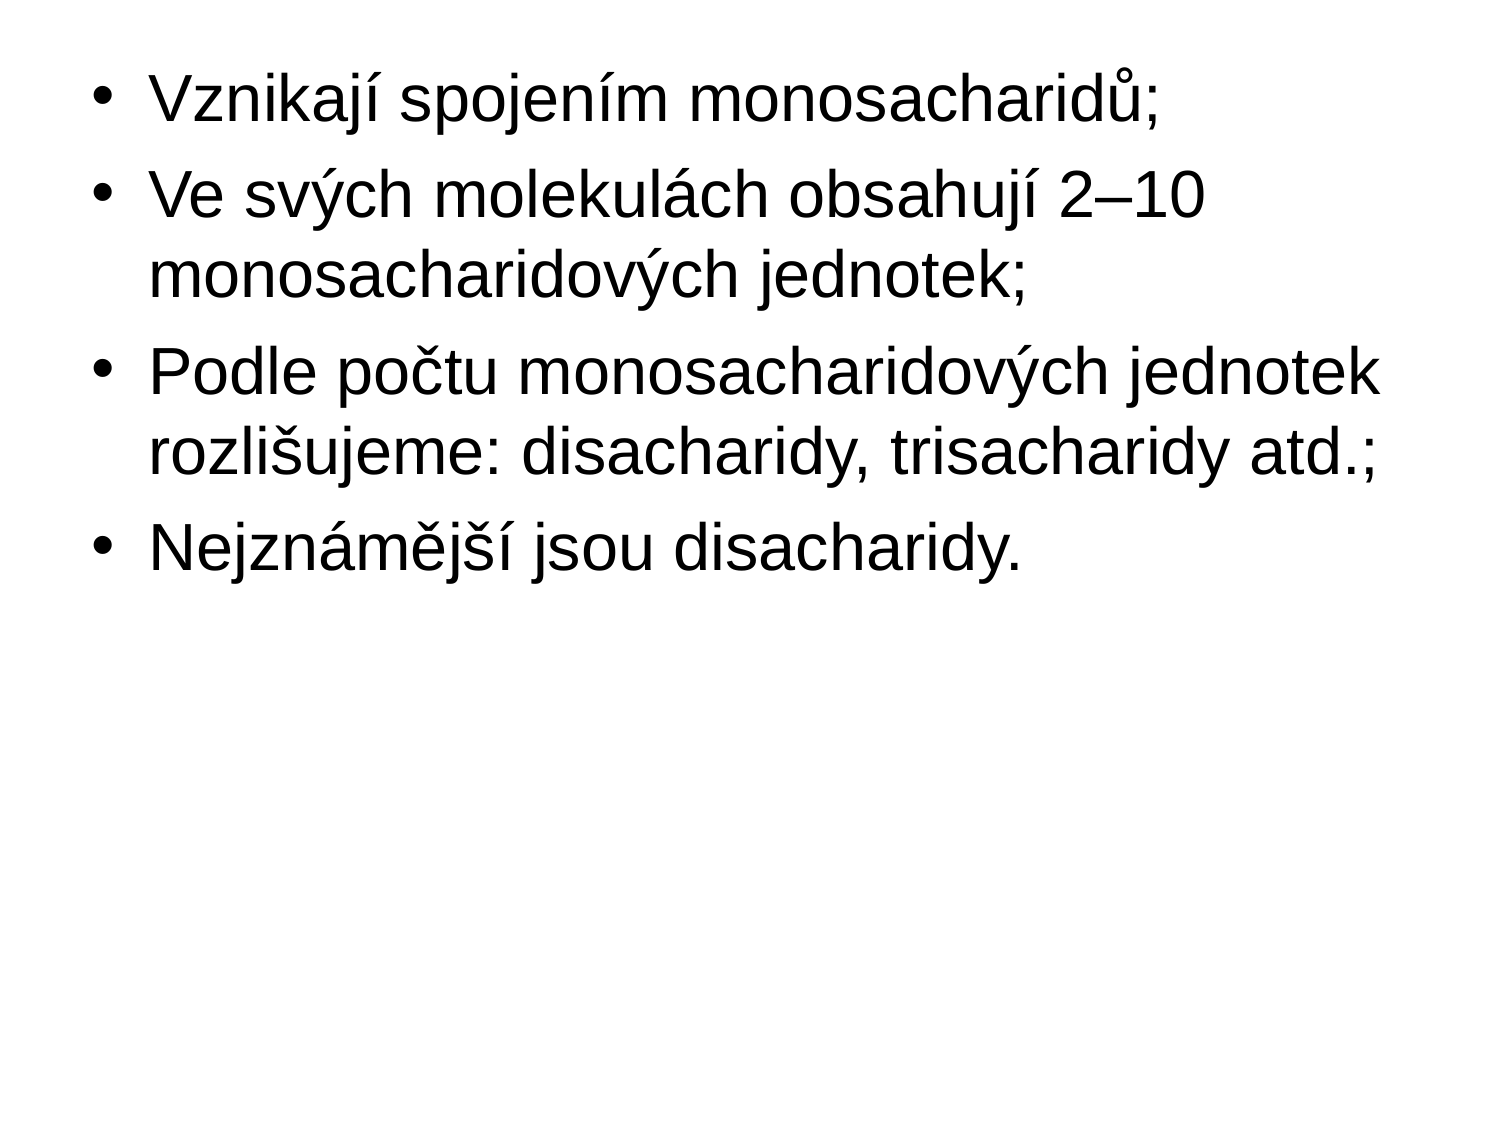

# Vznikají spojením monosacharidů;
Ve svých molekulách obsahují 2–10 monosacharidových jednotek;
Podle počtu monosacharidových jednotek rozlišujeme: disacharidy, trisacharidy atd.;
Nejznámější jsou disacharidy.